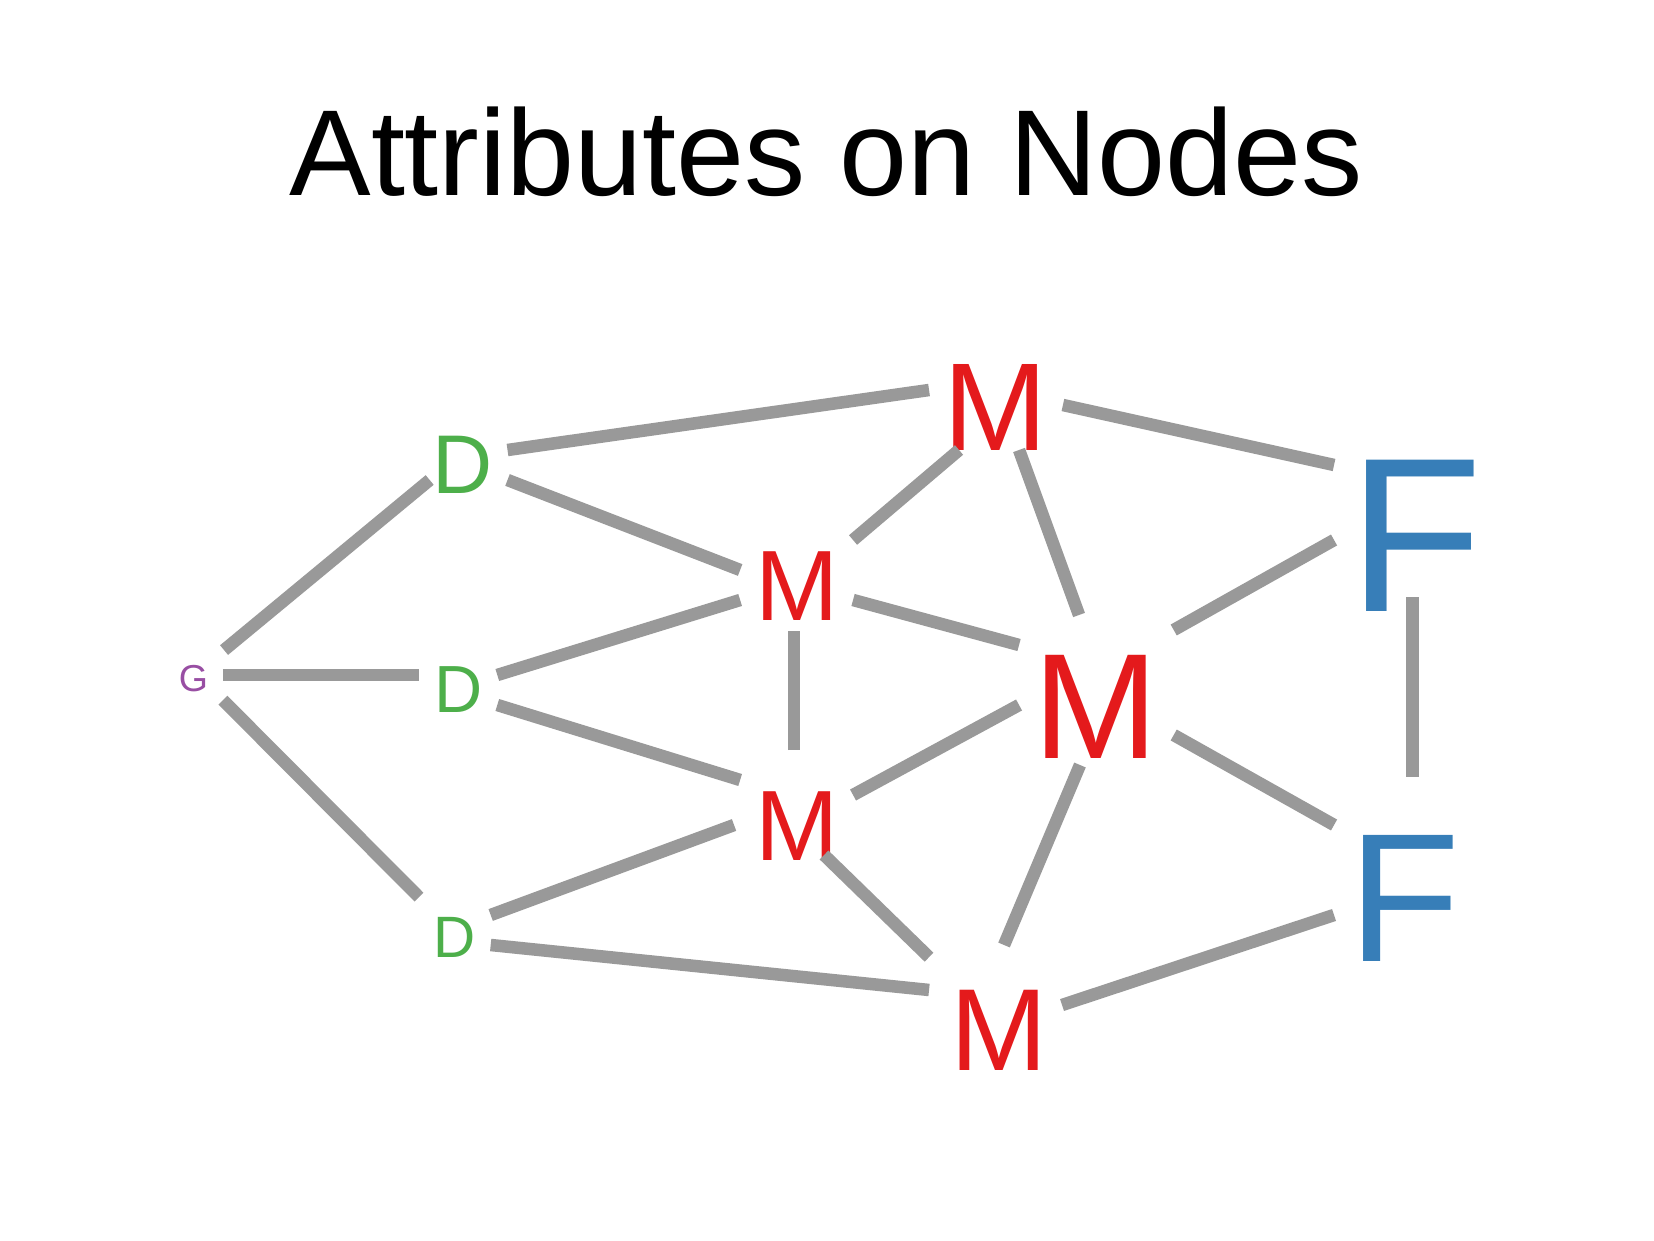

# Attributes on Nodes
M
F
D
M
M
D
G
M
F
D
M